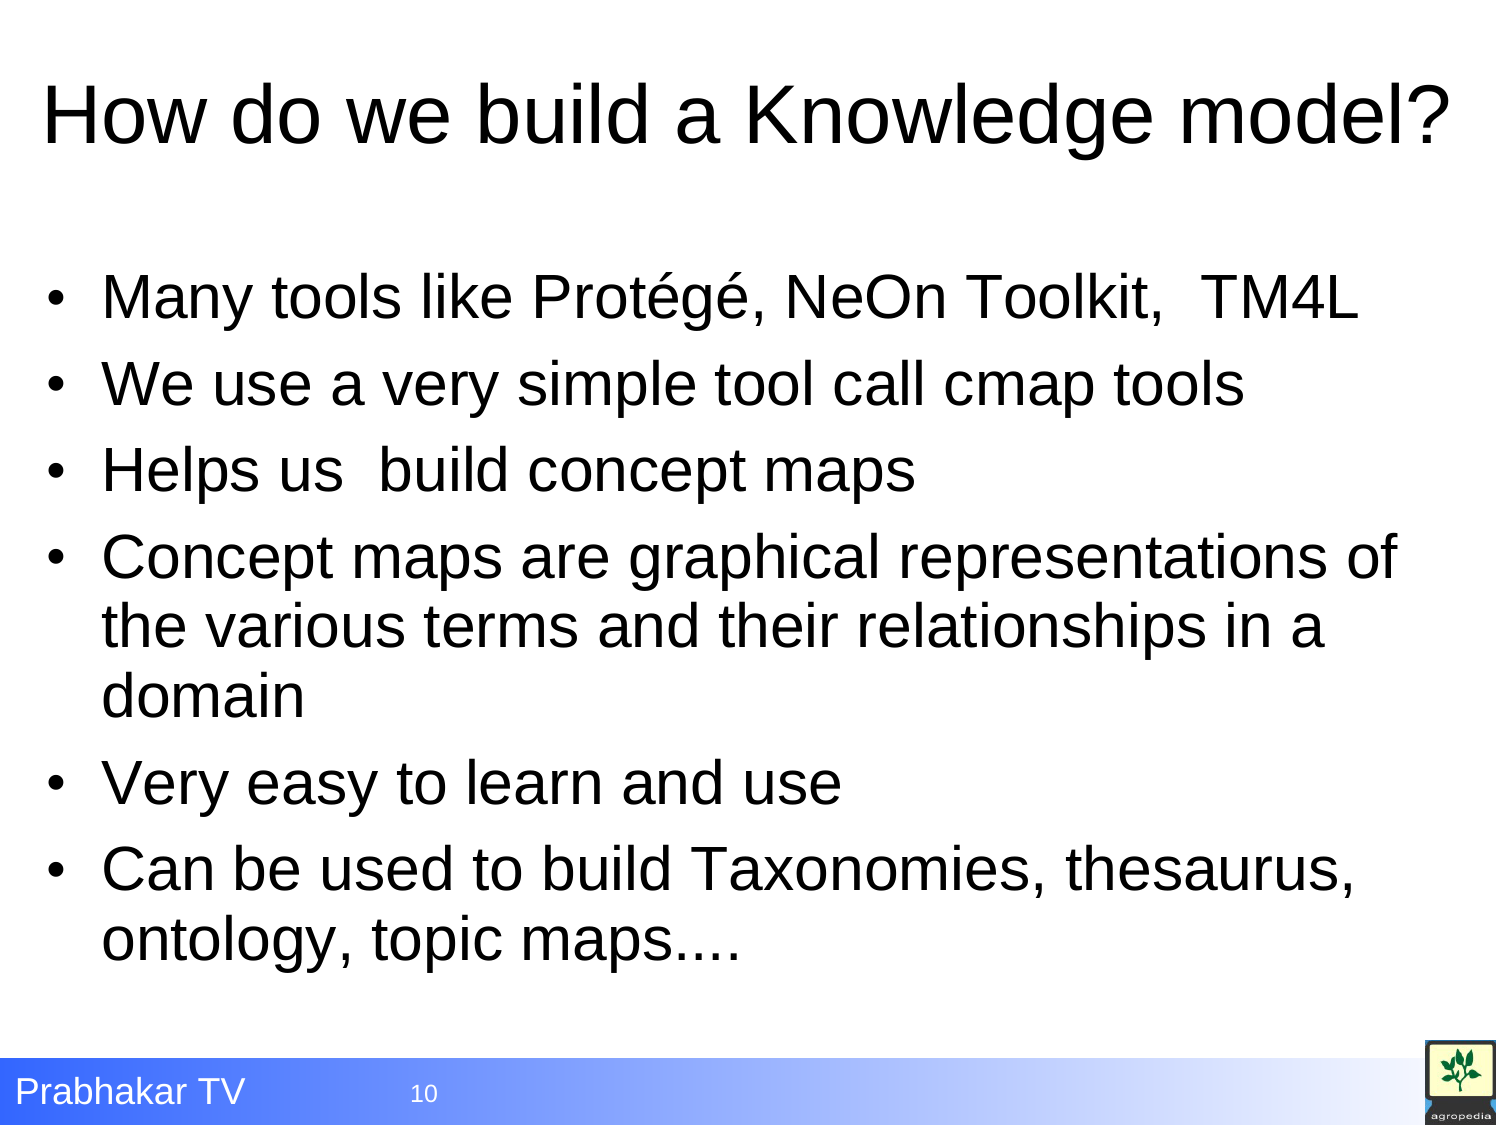

# How do we build a Knowledge model?
Many tools like Protégé, NeOn Toolkit, TM4L
We use a very simple tool call cmap tools
Helps us build concept maps
Concept maps are graphical representations of the various terms and their relationships in a domain
Very easy to learn and use
Can be used to build Taxonomies, thesaurus, ontology, topic maps....